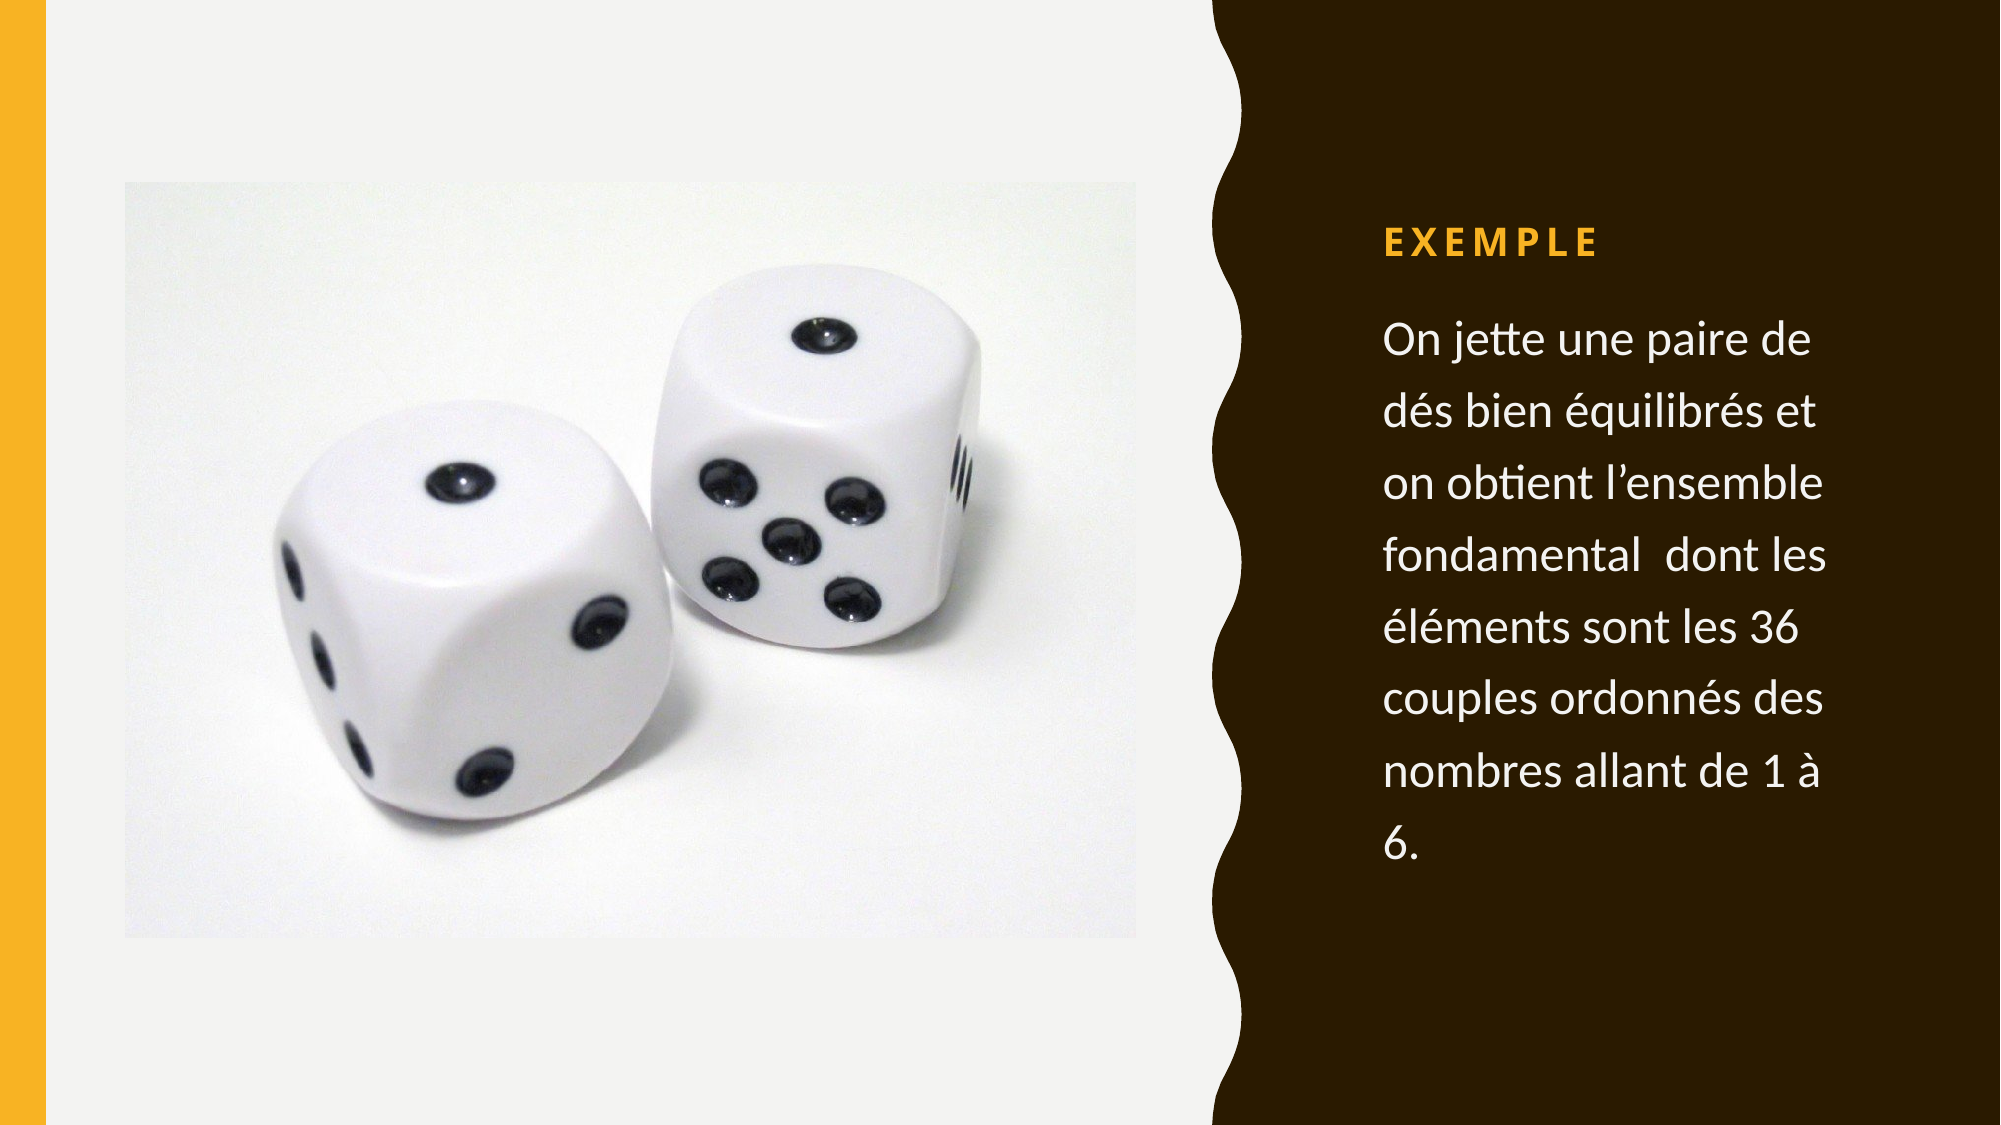

# Exemple
On jette une paire de dés bien équilibrés et on obtient l’ensemble fondamental dont les éléments sont les 36 couples ordonnés des nombres allant de 1 à 6.